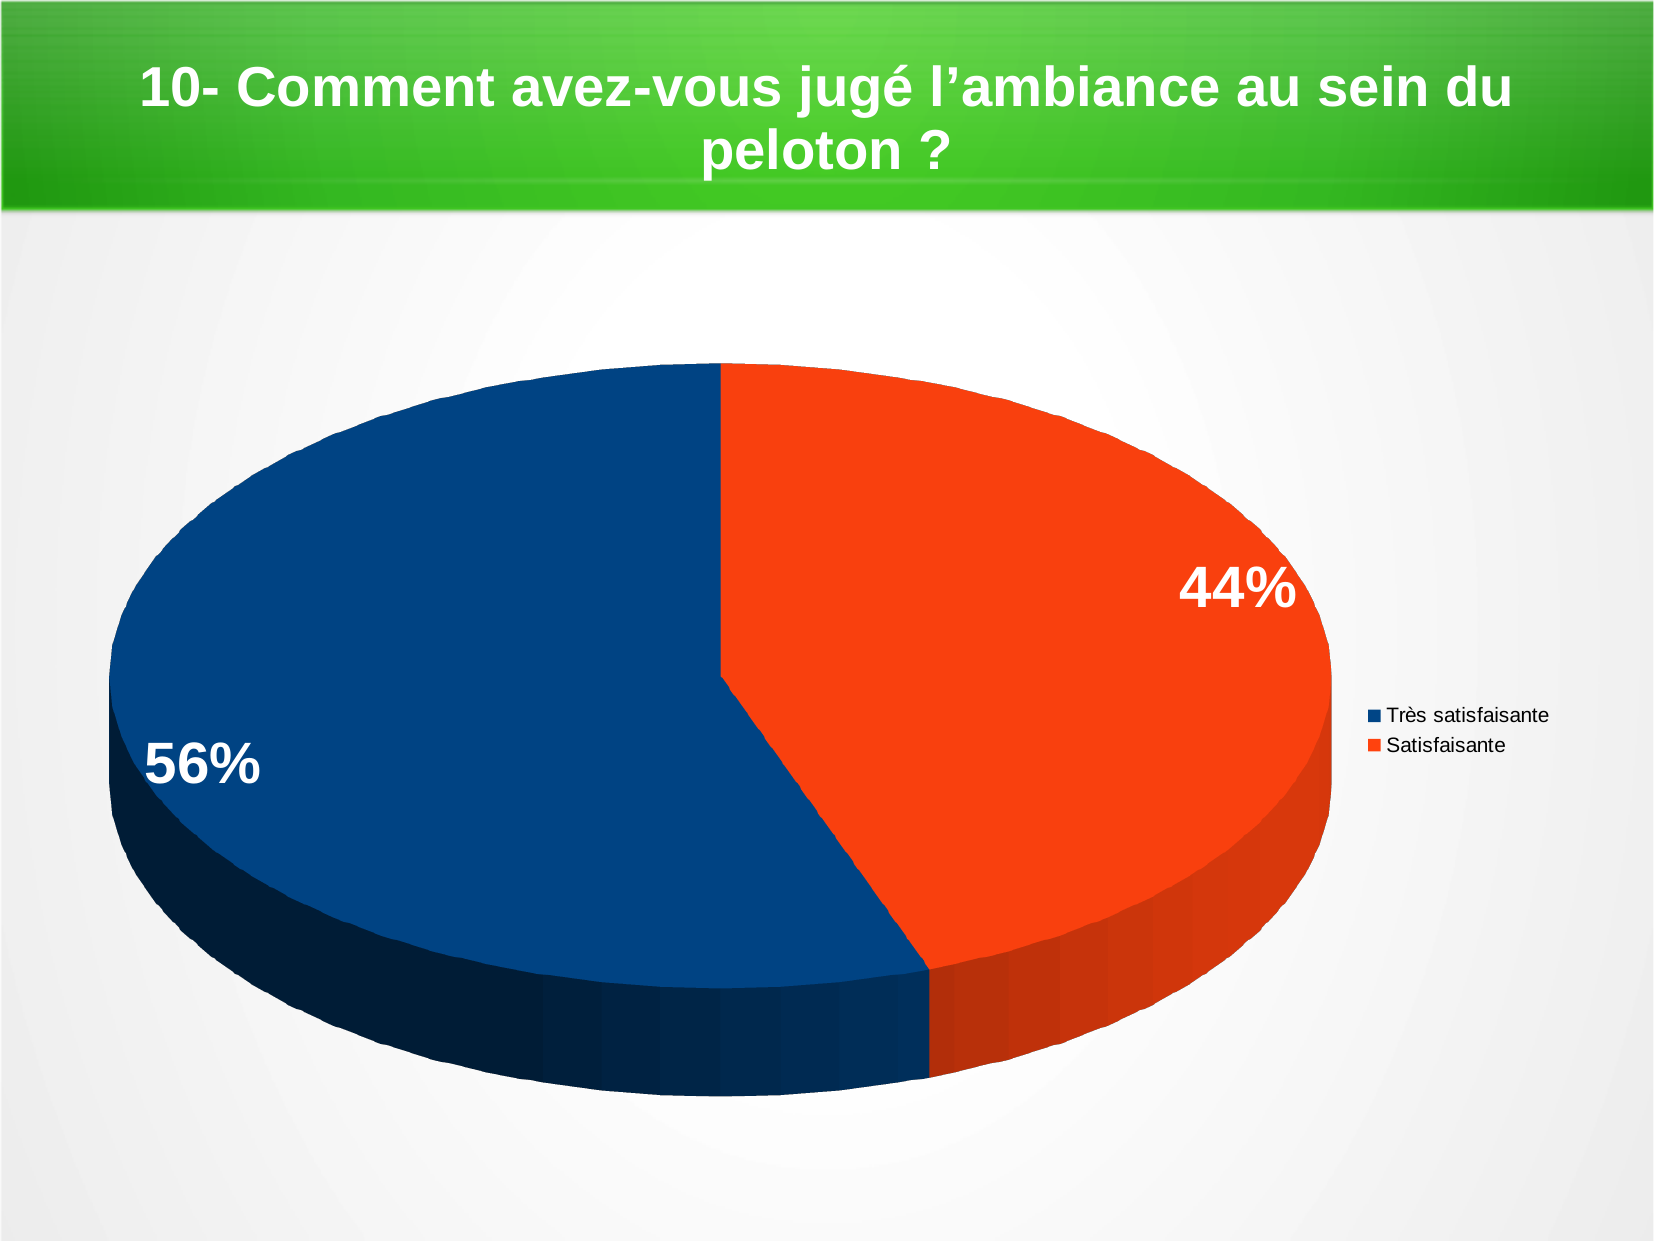

# 10- Comment avez-vous jugé l’ambiance au sein du peloton ?
[unsupported chart]